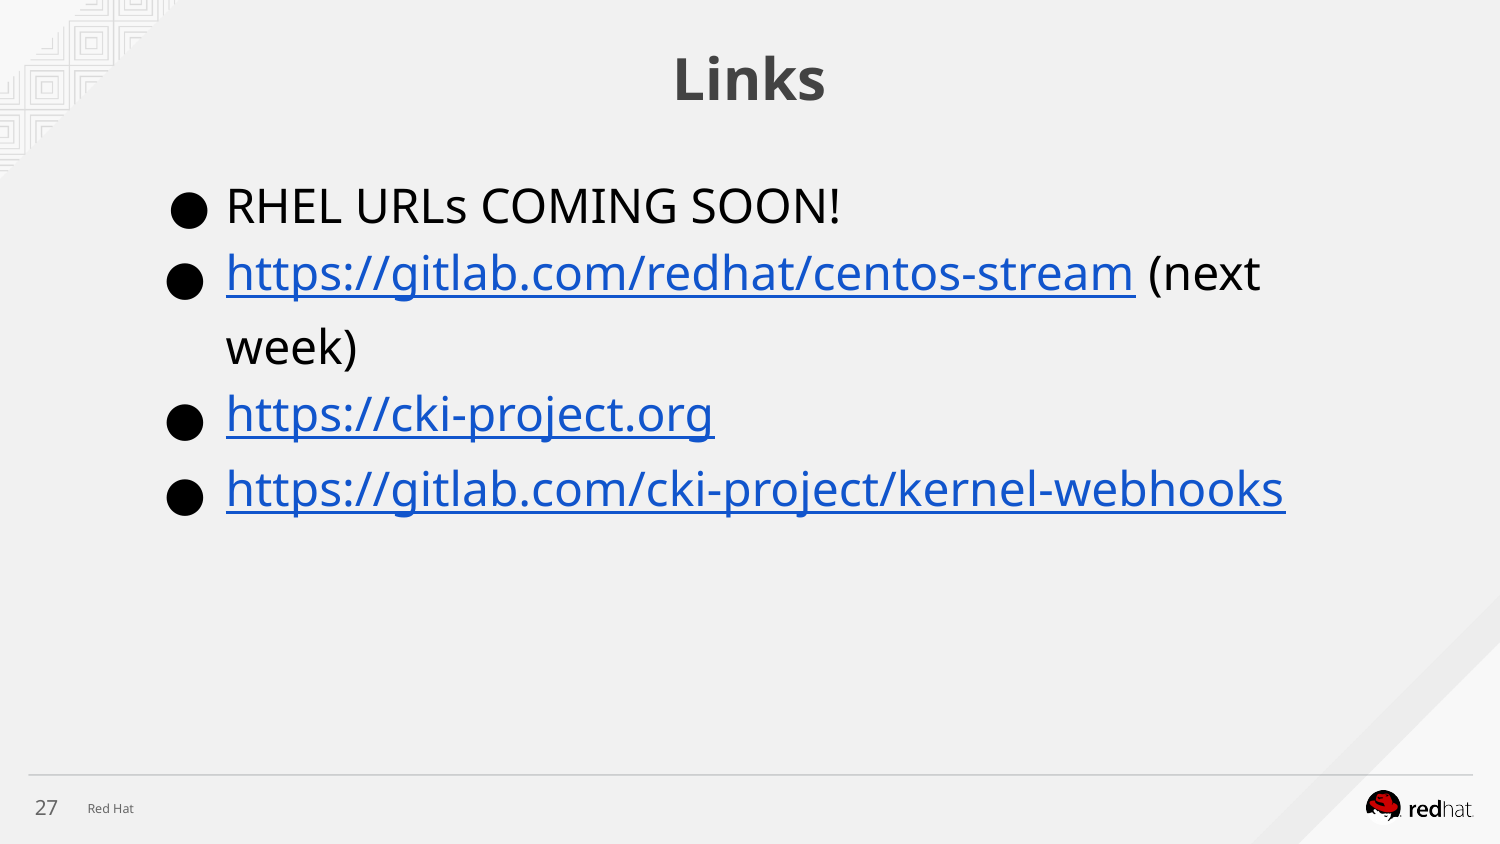

Links
# RHEL URLs COMING SOON!
https://gitlab.com/redhat/centos-stream (next week)
https://cki-project.org
https://gitlab.com/cki-project/kernel-webhooks